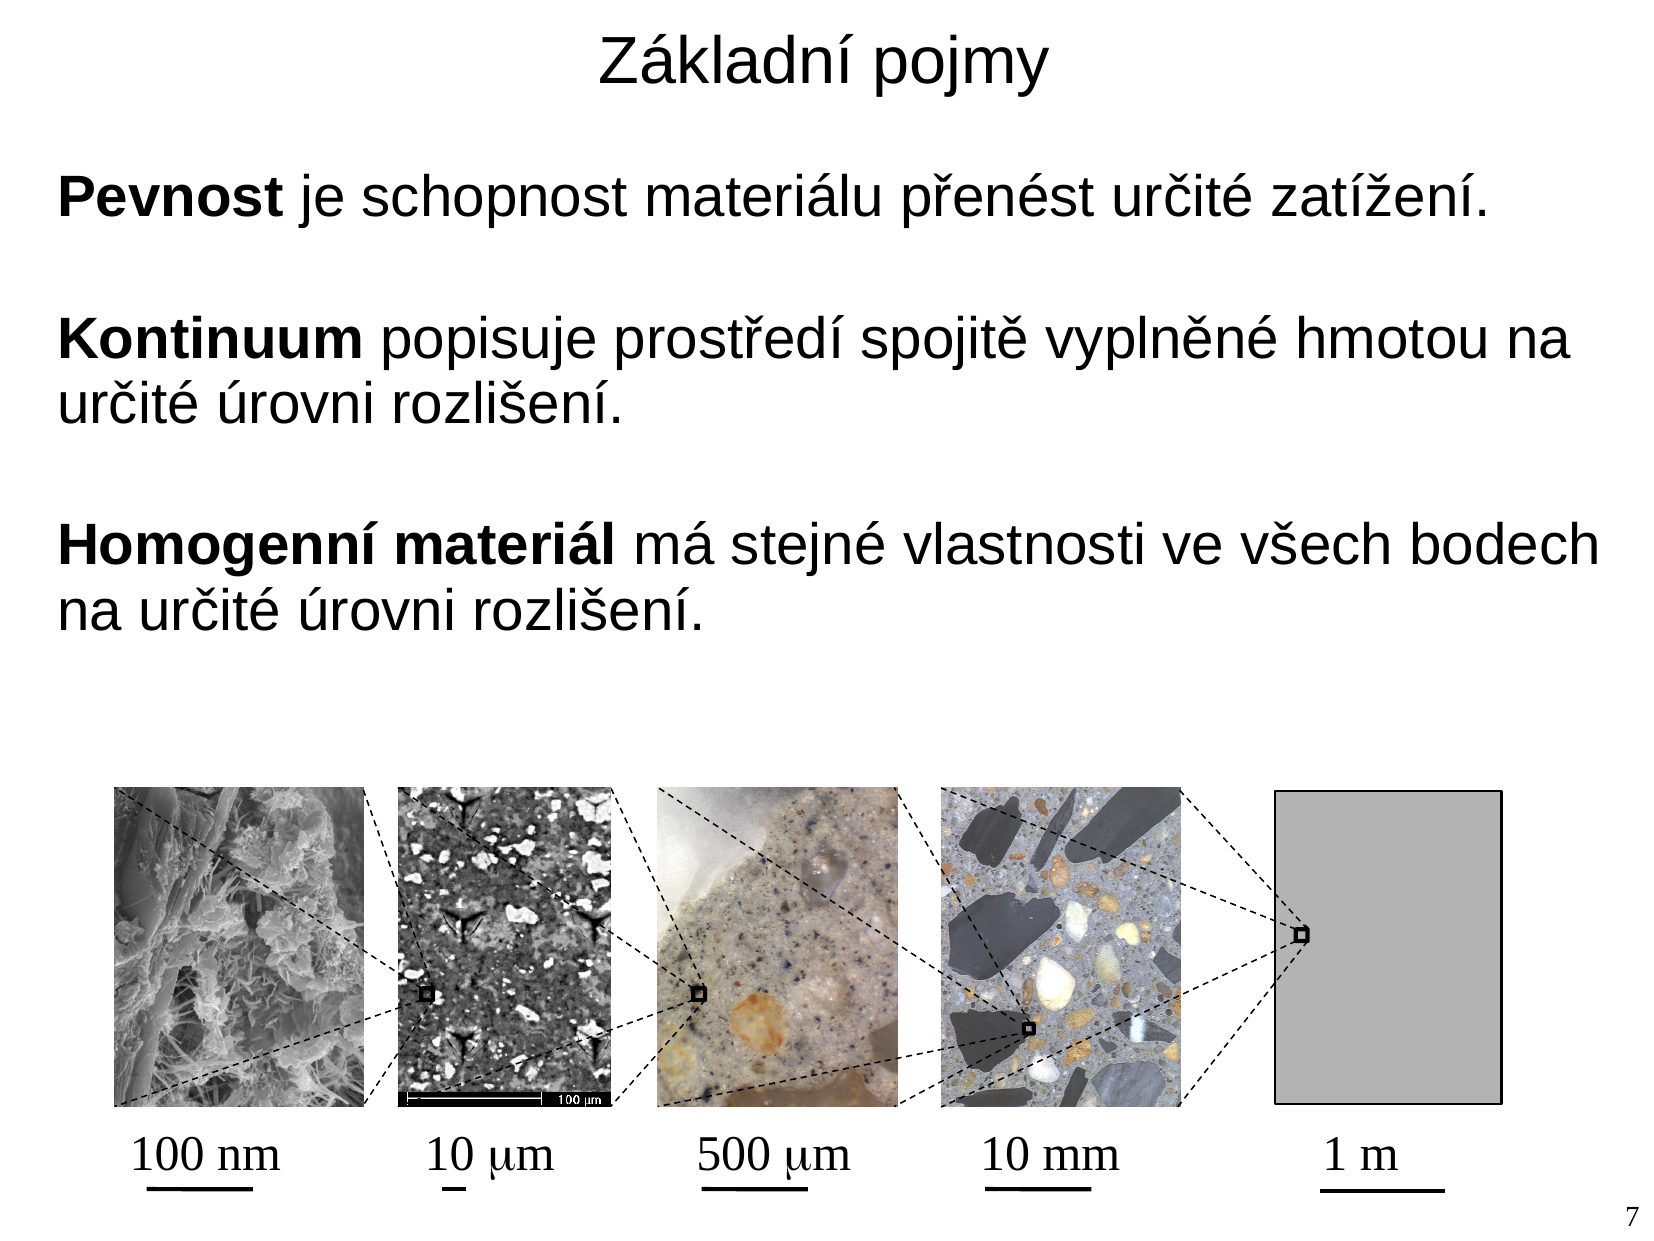

# Základní pojmy
Pevnost je schopnost materiálu přenést určité zatížení.
Kontinuum popisuje prostředí spojitě vyplněné hmotou na určité úrovni rozlišení.
Homogenní materiál má stejné vlastnosti ve všech bodech na určité úrovni rozlišení.
100 nm
10 m
500 m
10 mm
1 m
7